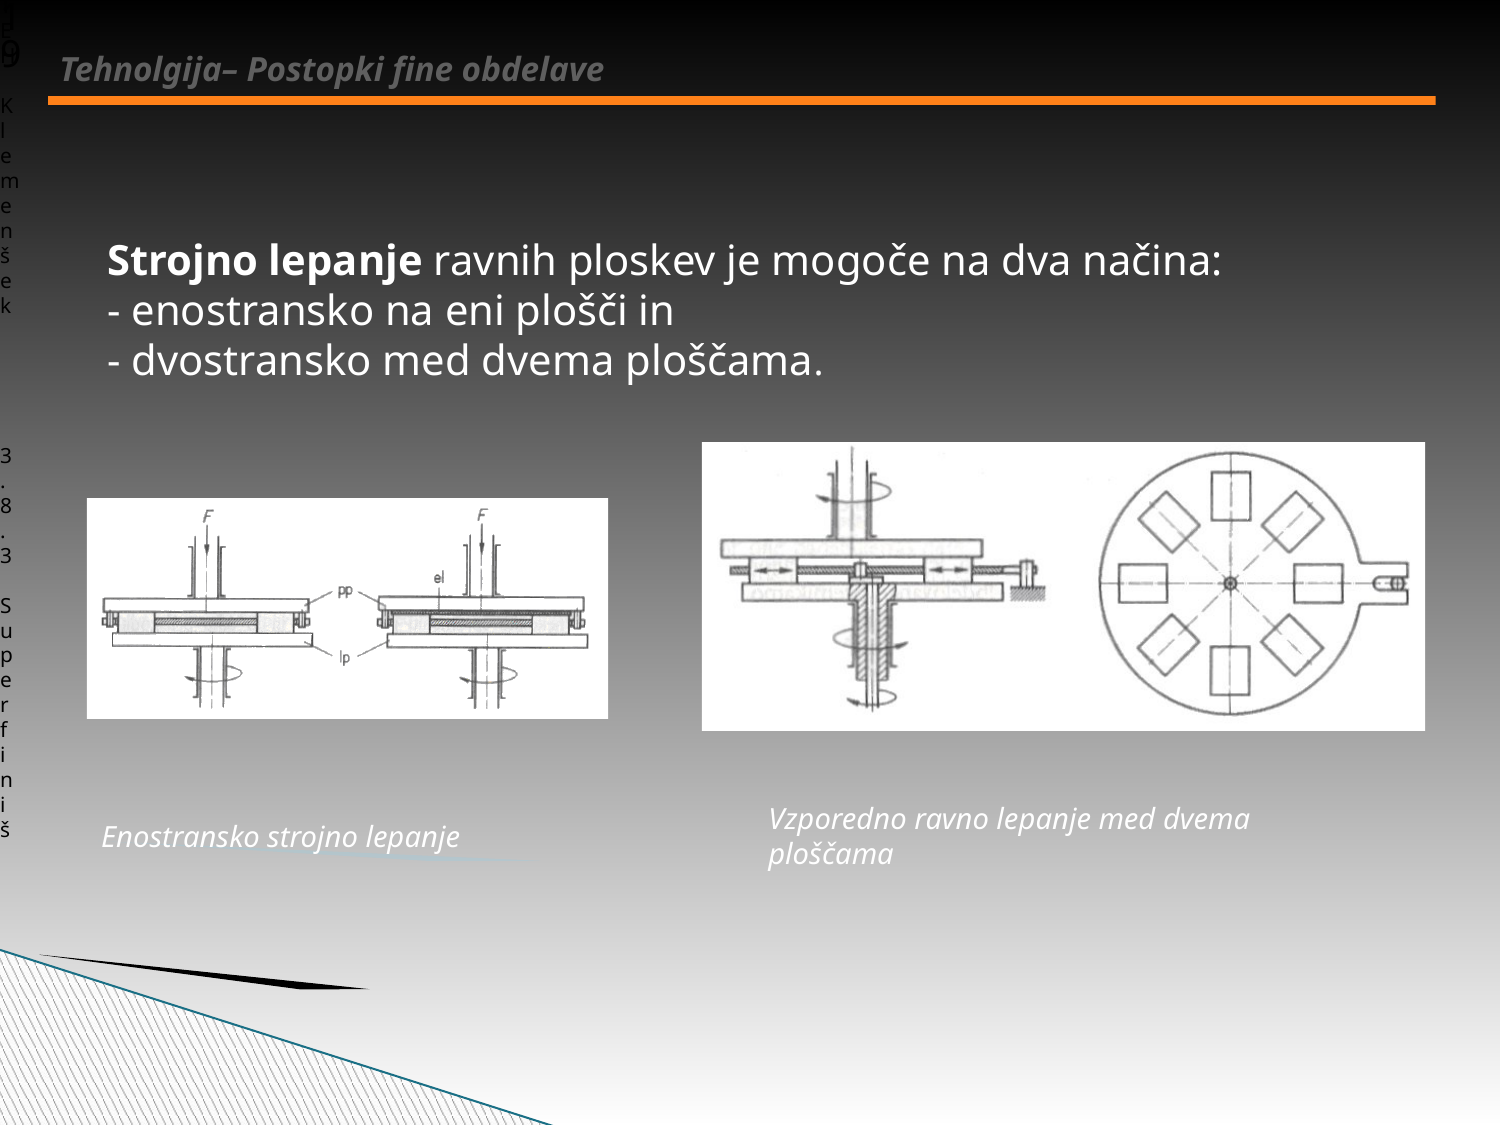

TEH Klemenšek 3.8.3 Superfiniš
Strojno lepanje ravnih ploskev je mogoče na dva načina:
- enostransko na eni plošči in
- dvostransko med dvema ploščama.
Vzporedno ravno lepanje med dvema ploščama
Enostransko strojno lepanje